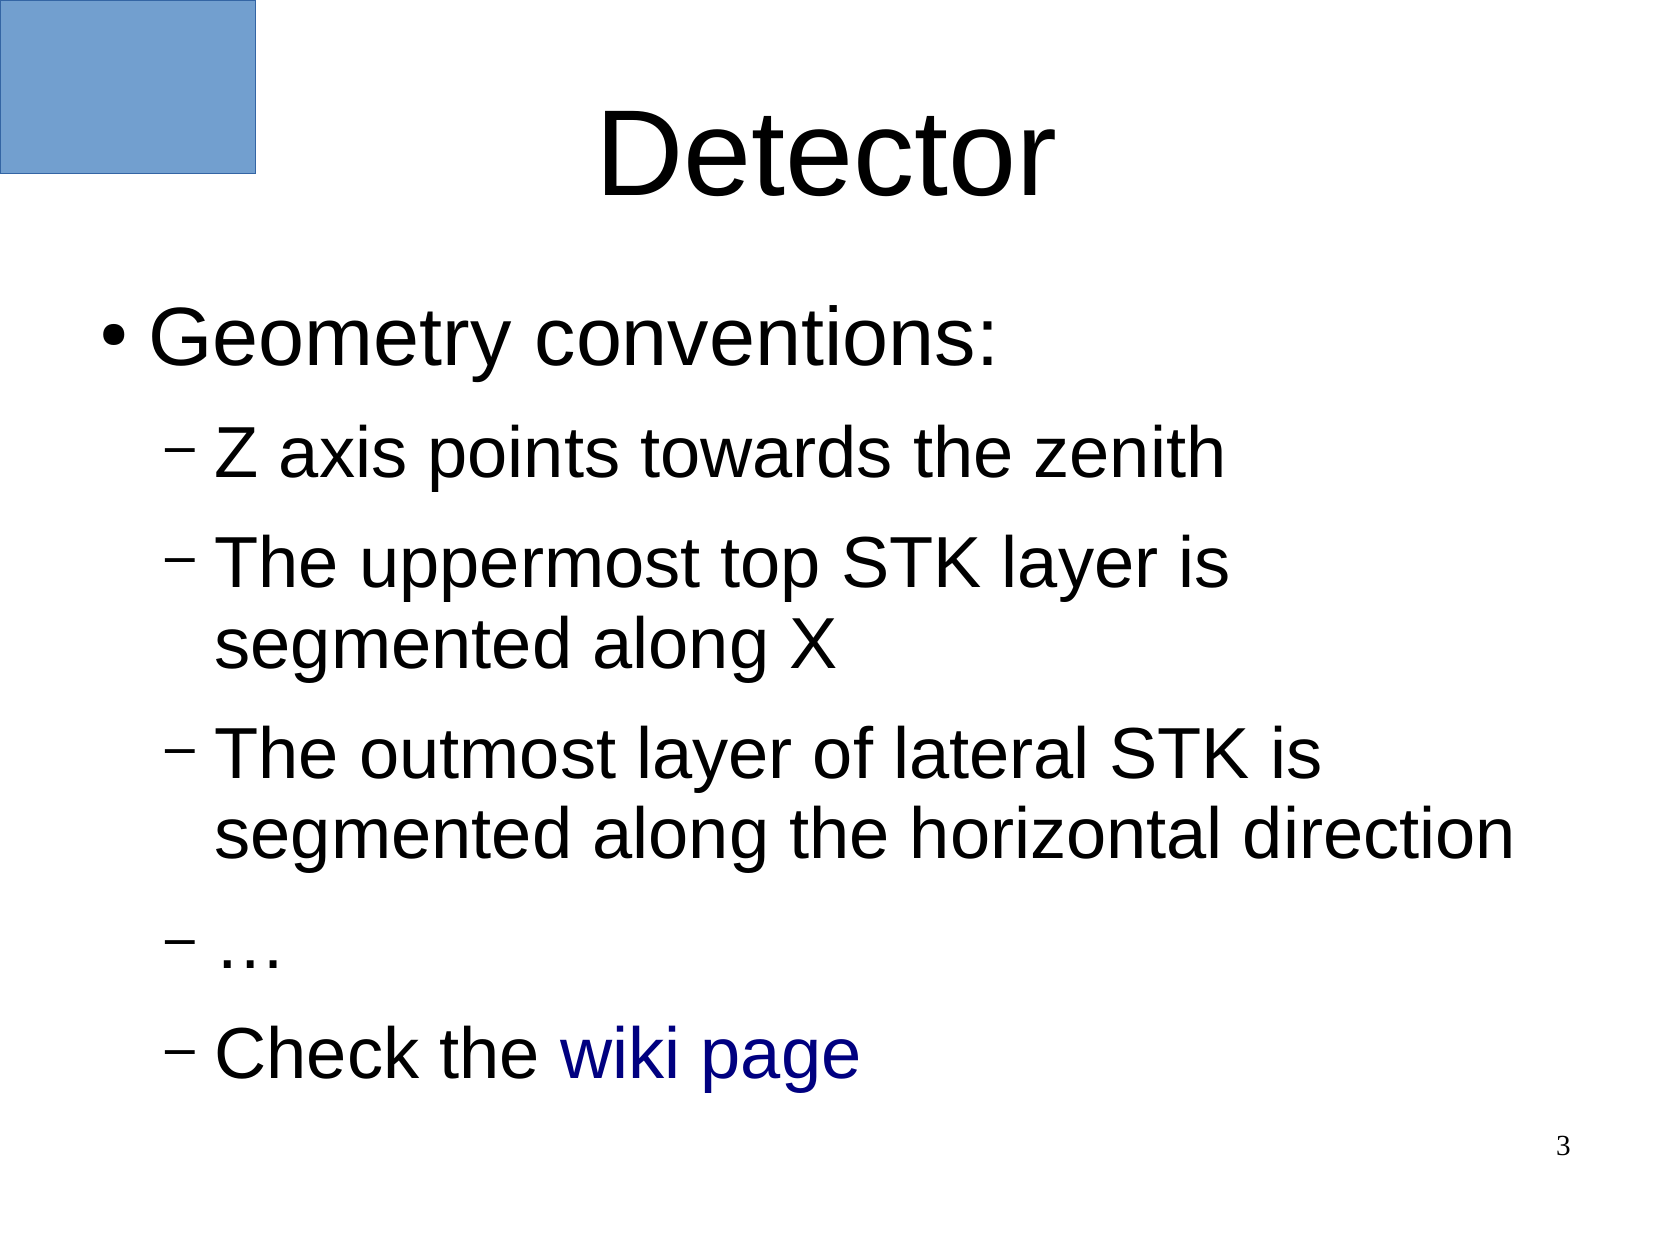

# Detector
Geometry conventions:
Z axis points towards the zenith
The uppermost top STK layer is segmented along X
The outmost layer of lateral STK is segmented along the horizontal direction
…
Check the wiki page
3